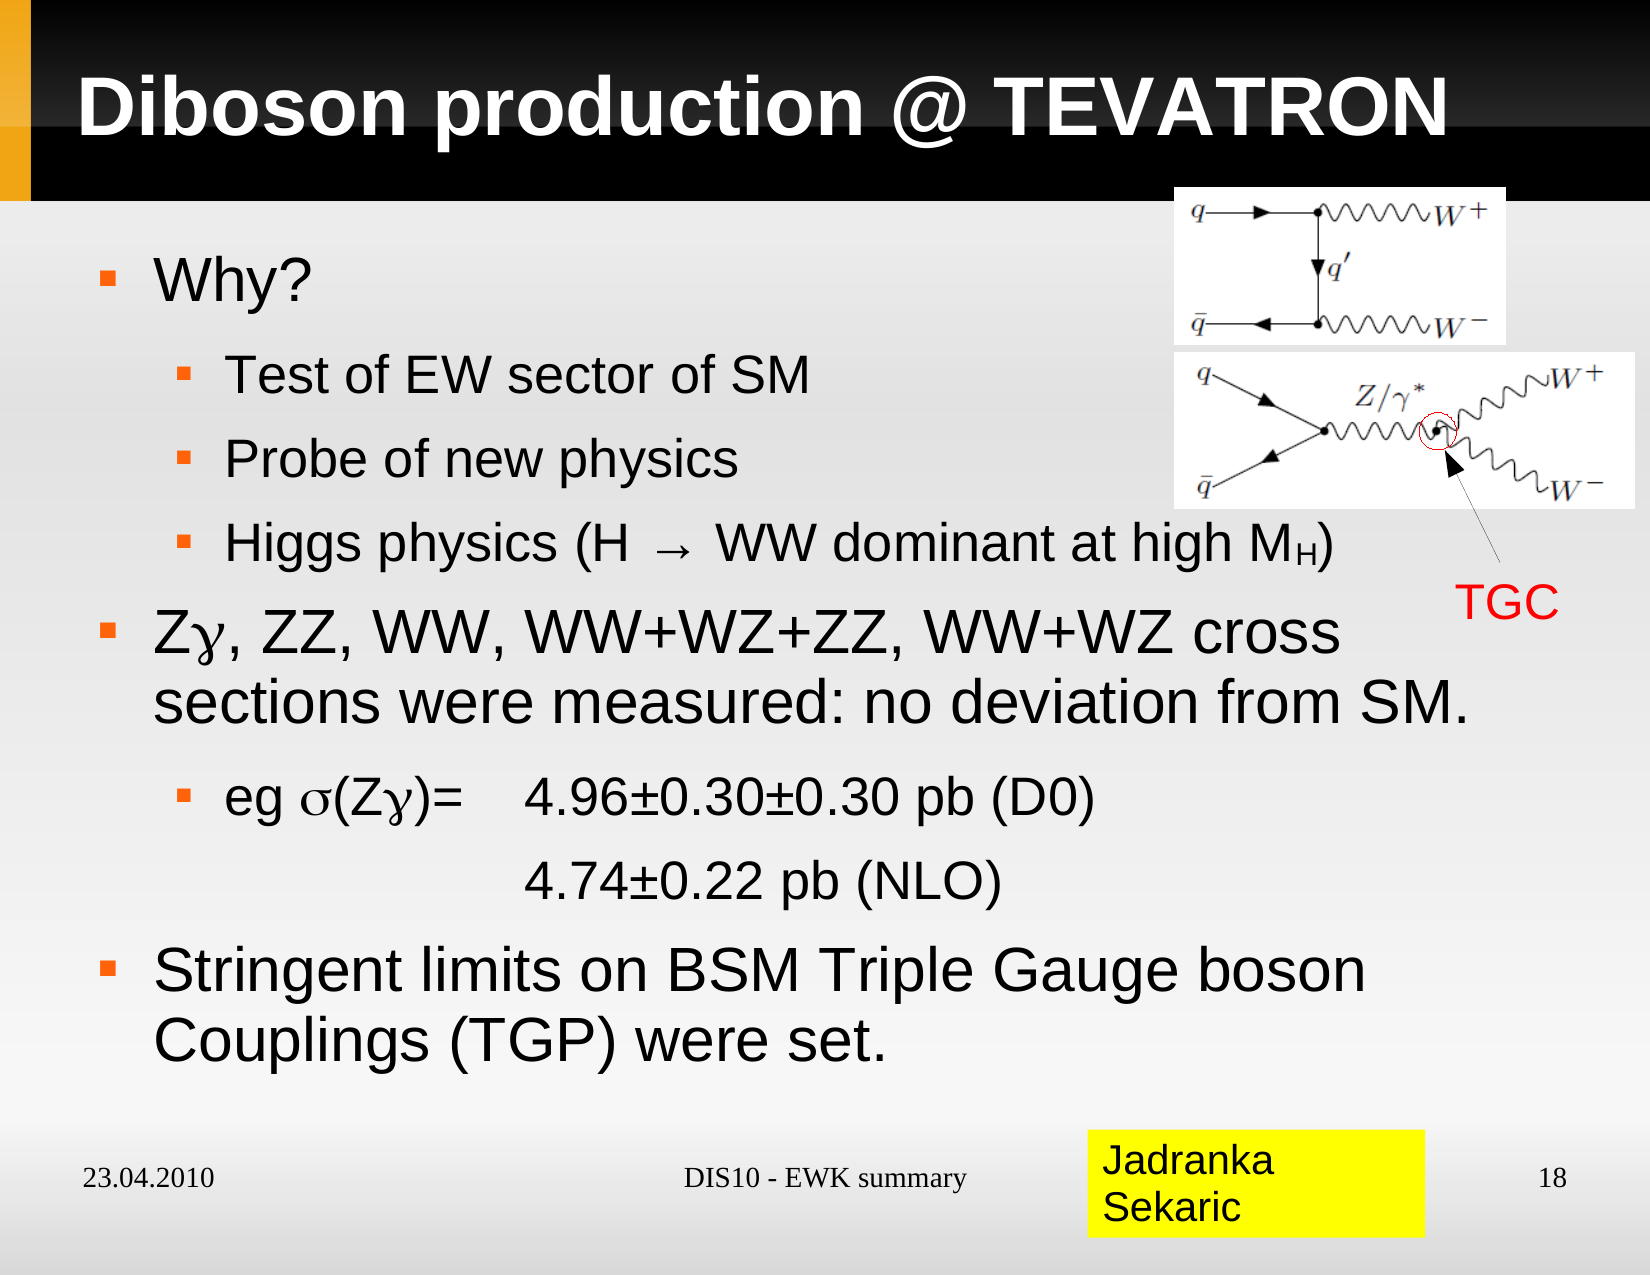

# Diboson production @ TEVATRON
Why?
Test of EW sector of SM
Probe of new physics
Higgs physics (H → WW dominant at high MH)
Zg, ZZ, WW, WW+WZ+ZZ, WW+WZ cross sections were measured: no deviation from SM.
eg s(Zg)=	4.96±0.30±0.30 pb (D0)
				4.74±0.22 pb (NLO)
Stringent limits on BSM Triple Gauge boson Couplings (TGP) were set.
TGC
Jadranka Sekaric
23.04.2010
18